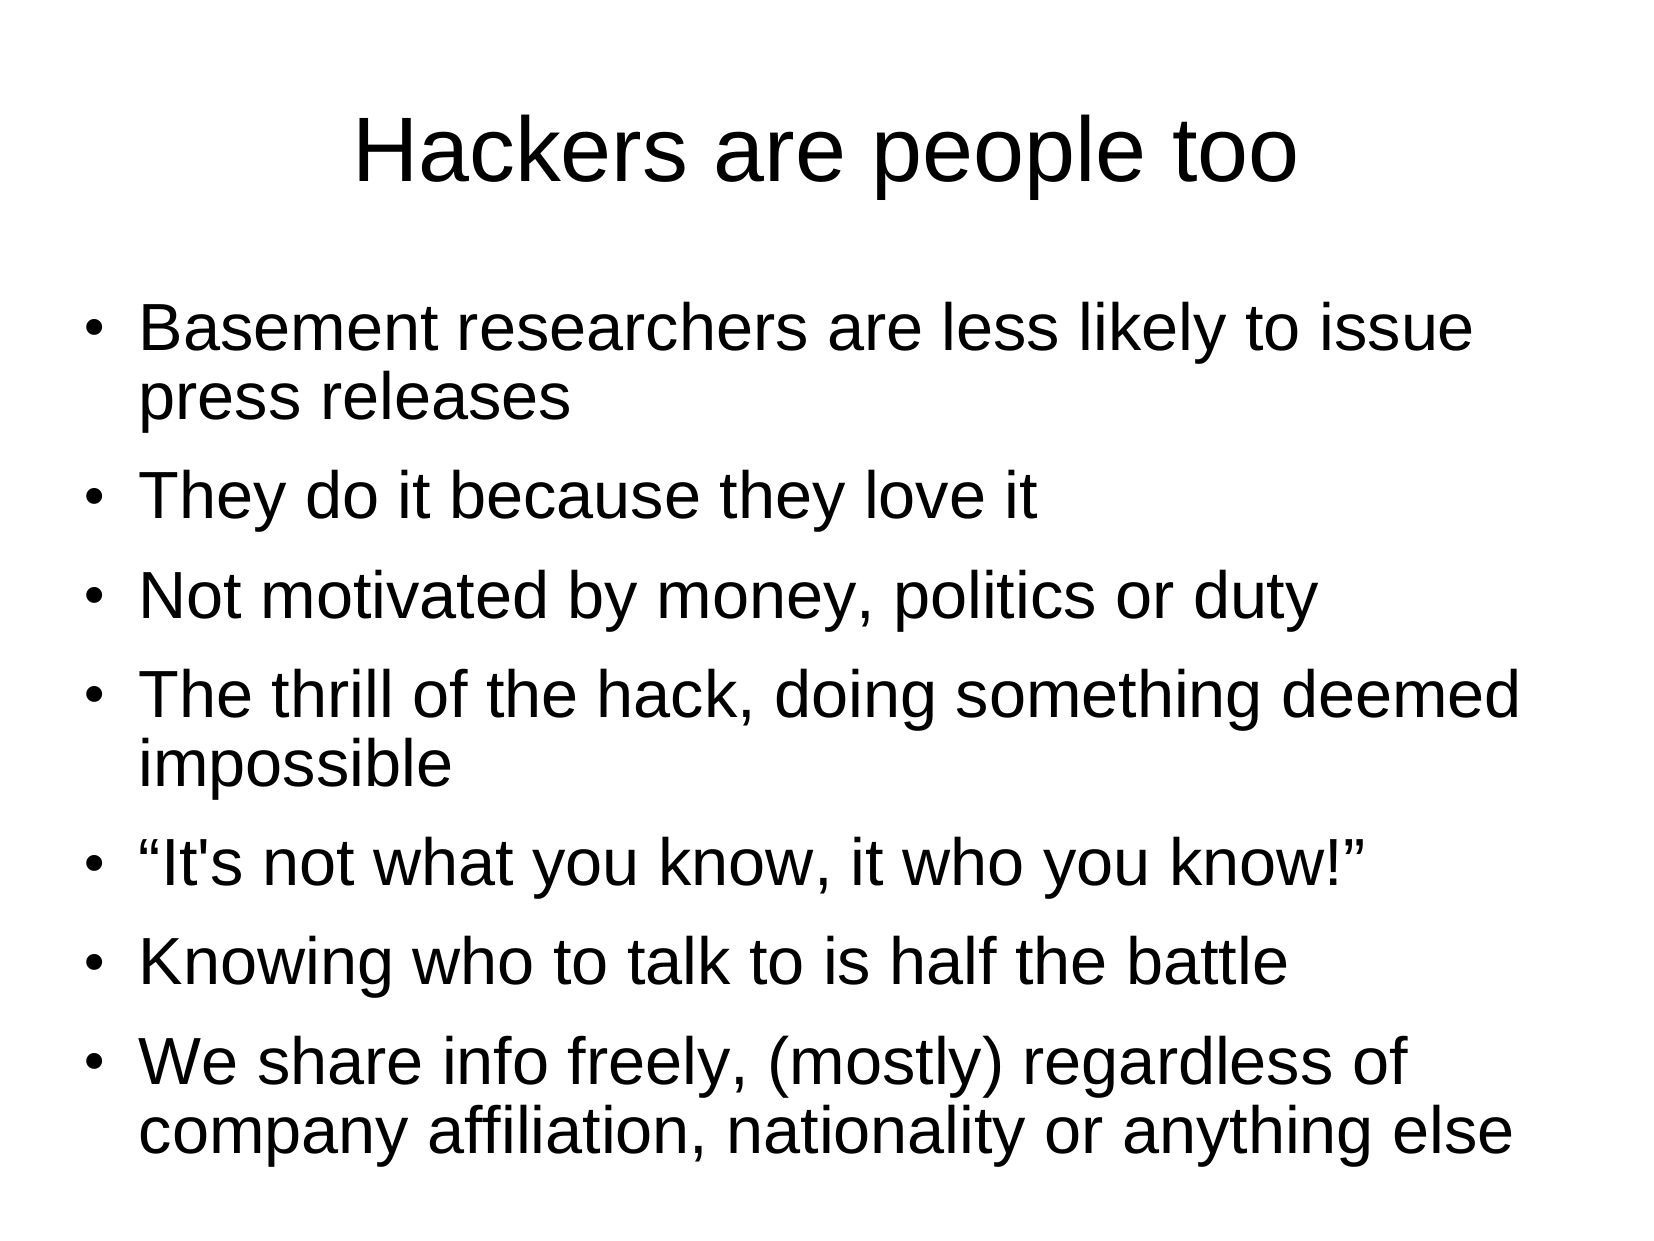

# Hackers are people too
Basement researchers are less likely to issue press releases
They do it because they love it
Not motivated by money, politics or duty
The thrill of the hack, doing something deemed impossible
“It's not what you know, it who you know!”
Knowing who to talk to is half the battle
We share info freely, (mostly) regardless of company affiliation, nationality or anything else